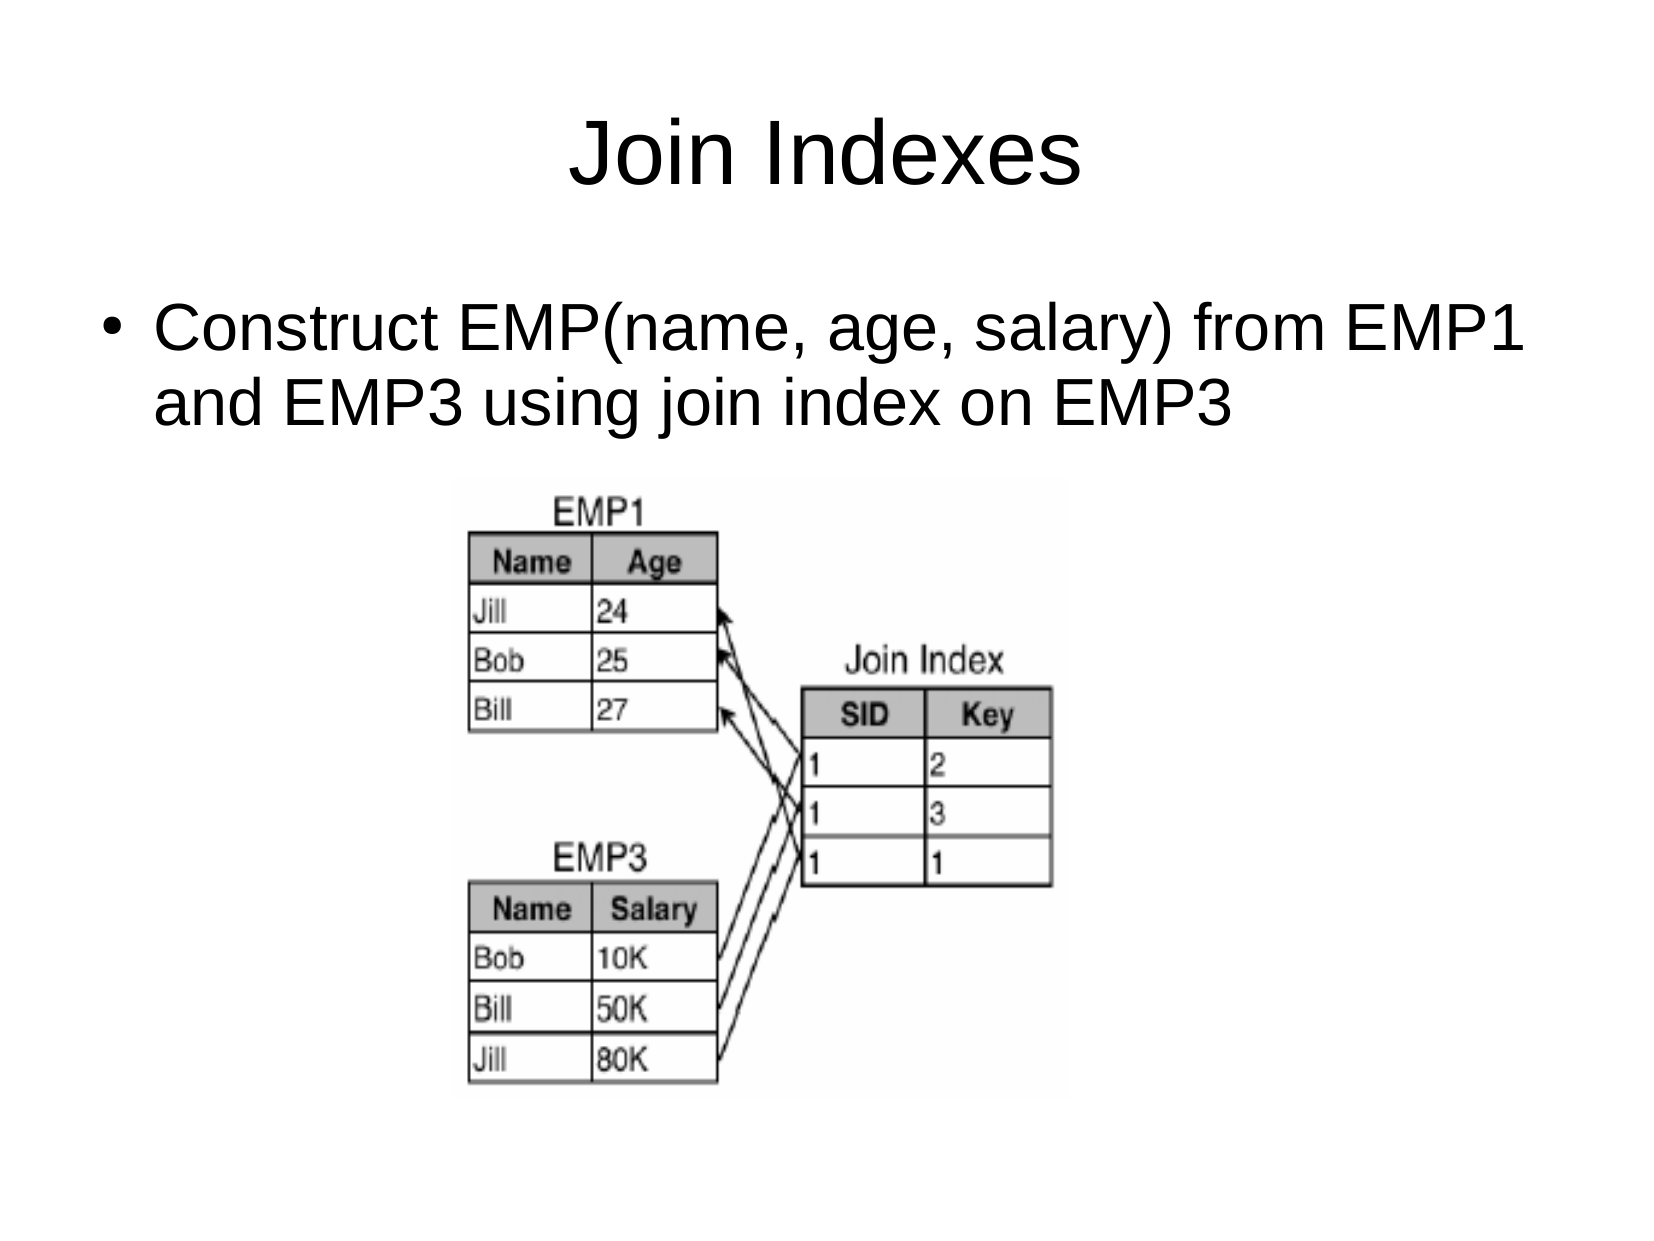

# Join Indexes
Construct EMP(name, age, salary) from EMP1 and EMP3 using join index on EMP3